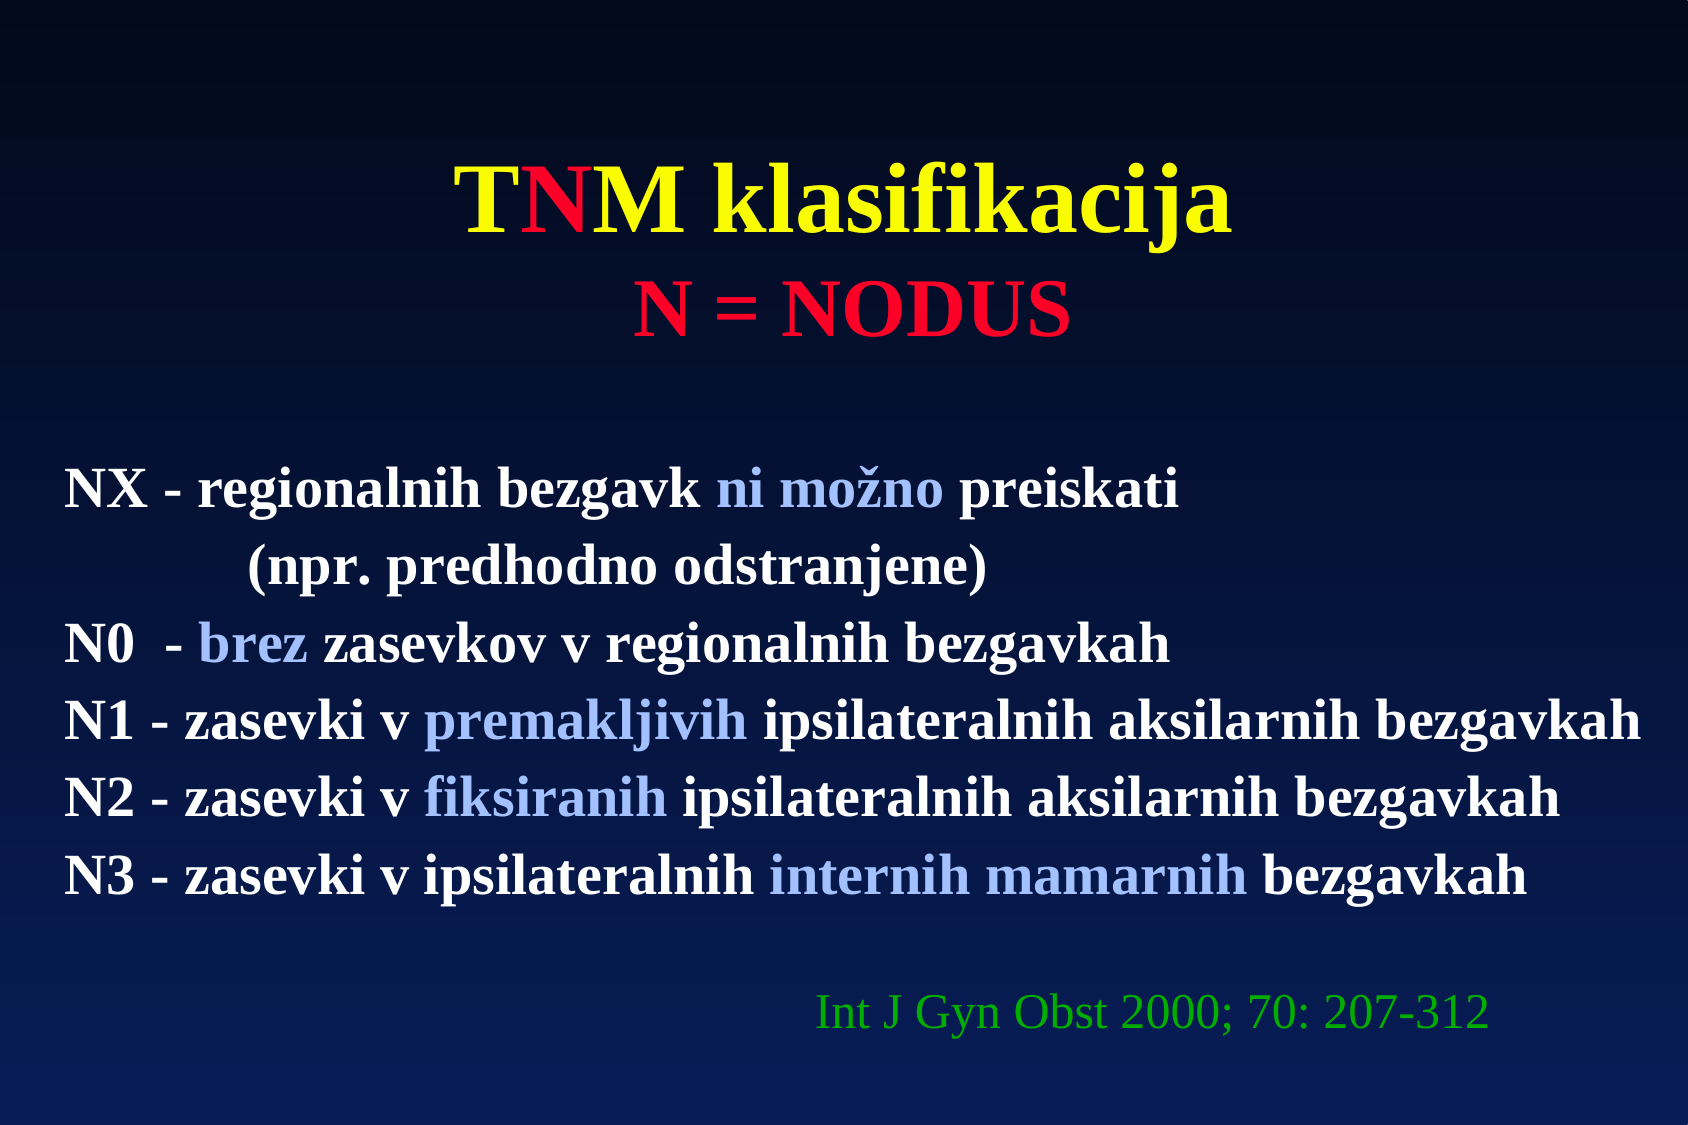

# TNM klasifikacija N = NODUS
NX - regionalnih bezgavk ni možno preiskati
		 (npr. predhodno odstranjene)
N0 - brez zasevkov v regionalnih bezgavkah
N1 - zasevki v premakljivih ipsilateralnih aksilarnih bezgavkah
N2 - zasevki v fiksiranih ipsilateralnih aksilarnih bezgavkah
N3 - zasevki v ipsilateralnih internih mamarnih bezgavkah
							Int J Gyn Obst 2000; 70: 207-312